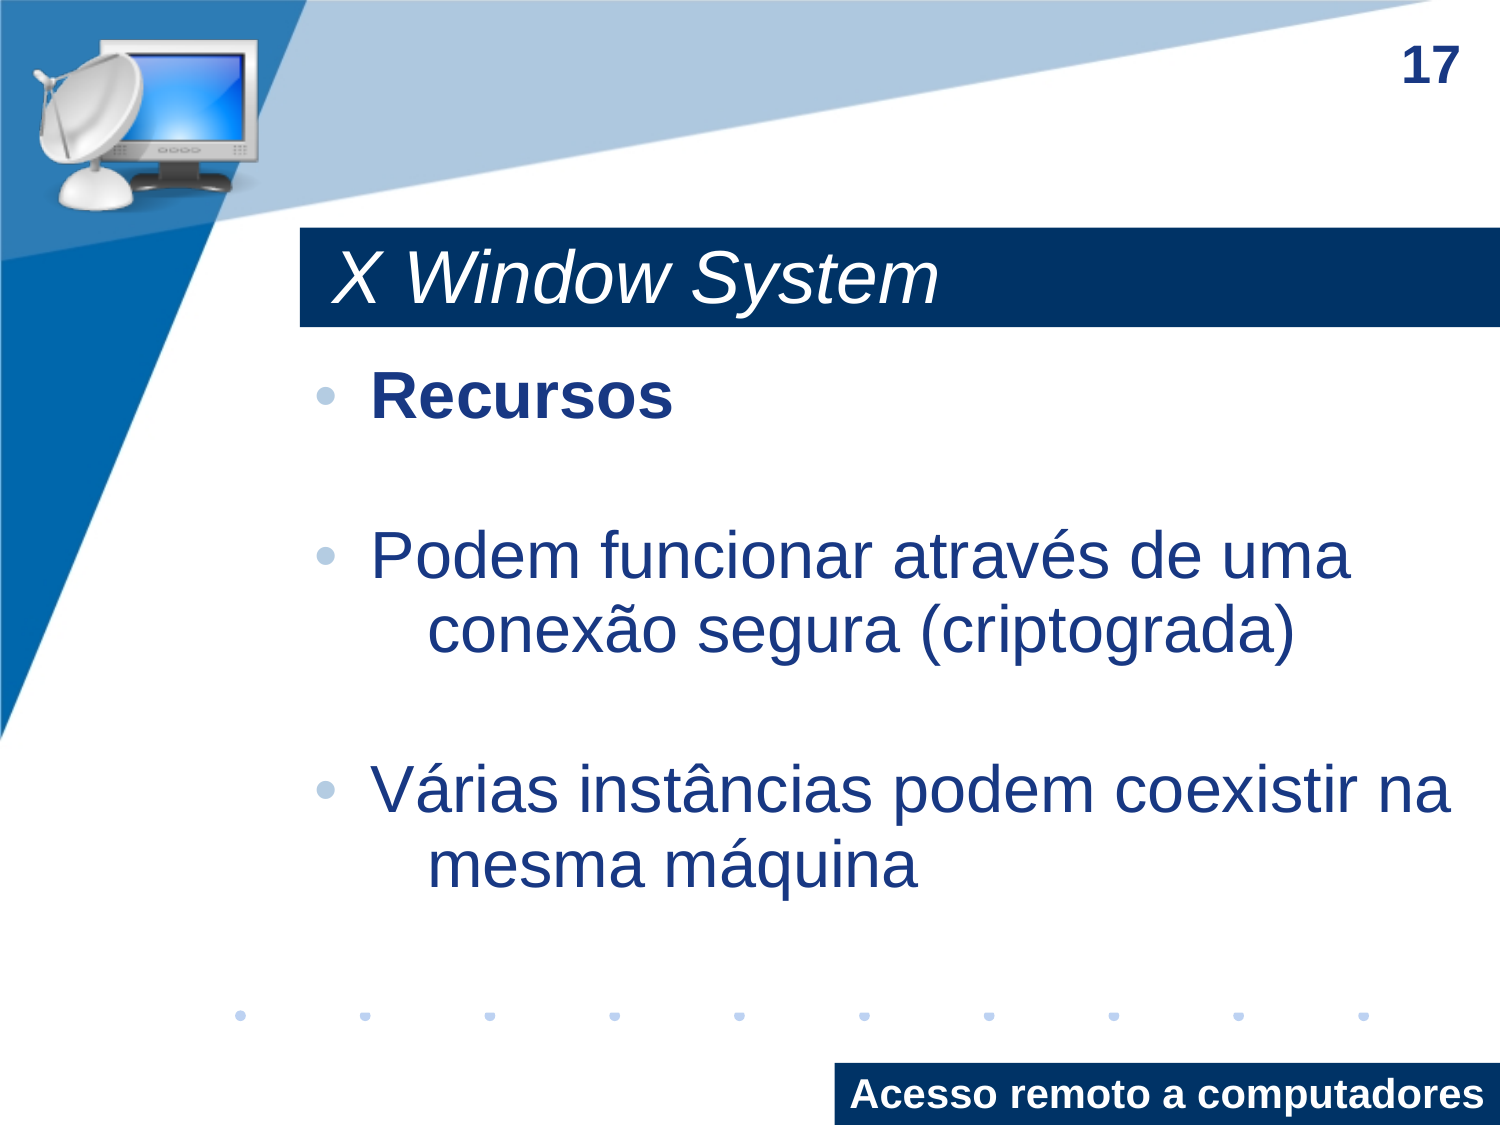

# X Window System
Recursos
Podem funcionar através de uma conexão segura (criptograda)
Várias instâncias podem coexistir na mesma máquina